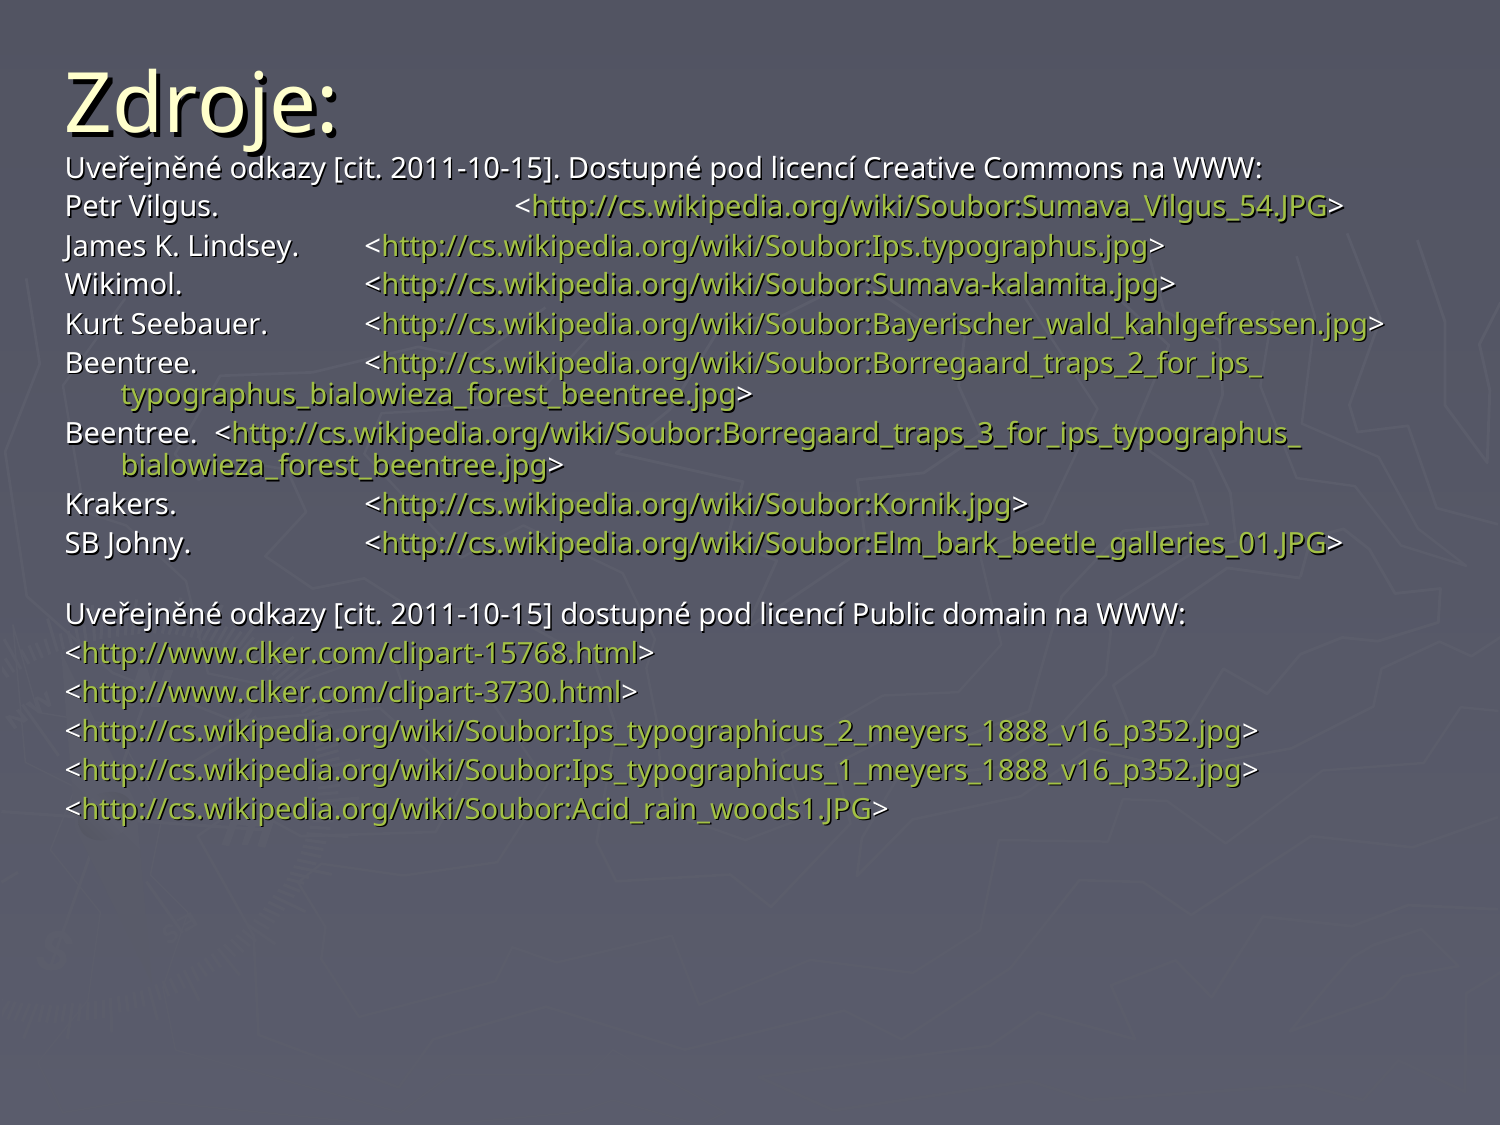

# Zdroje:
Uveřejněné odkazy [cit. 2011-10-15]. Dostupné pod licencí Creative Commons na WWW:
Petr Vilgus.		<http://cs.wikipedia.org/wiki/Soubor:Sumava_Vilgus_54.JPG>
James K. Lindsey.	<http://cs.wikipedia.org/wiki/Soubor:Ips.typographus.jpg>
Wikimol.		<http://cs.wikipedia.org/wiki/Soubor:Sumava-kalamita.jpg>
Kurt Seebauer.	<http://cs.wikipedia.org/wiki/Soubor:Bayerischer_wald_kahlgefressen.jpg>
Beentree. 		<http://cs.wikipedia.org/wiki/Soubor:Borregaard_traps_2_for_ips_typographus_bialowieza_forest_beentree.jpg>
Beentree. 	<http://cs.wikipedia.org/wiki/Soubor:Borregaard_traps_3_for_ips_typographus_bialowieza_forest_beentree.jpg>
Krakers. 		<http://cs.wikipedia.org/wiki/Soubor:Kornik.jpg>
SB Johny. 		<http://cs.wikipedia.org/wiki/Soubor:Elm_bark_beetle_galleries_01.JPG>
Uveřejněné odkazy [cit. 2011-10-15] dostupné pod licencí Public domain na WWW:
<http://www.clker.com/clipart-15768.html>
<http://www.clker.com/clipart-3730.html>
<http://cs.wikipedia.org/wiki/Soubor:Ips_typographicus_2_meyers_1888_v16_p352.jpg>
<http://cs.wikipedia.org/wiki/Soubor:Ips_typographicus_1_meyers_1888_v16_p352.jpg>
<http://cs.wikipedia.org/wiki/Soubor:Acid_rain_woods1.JPG>